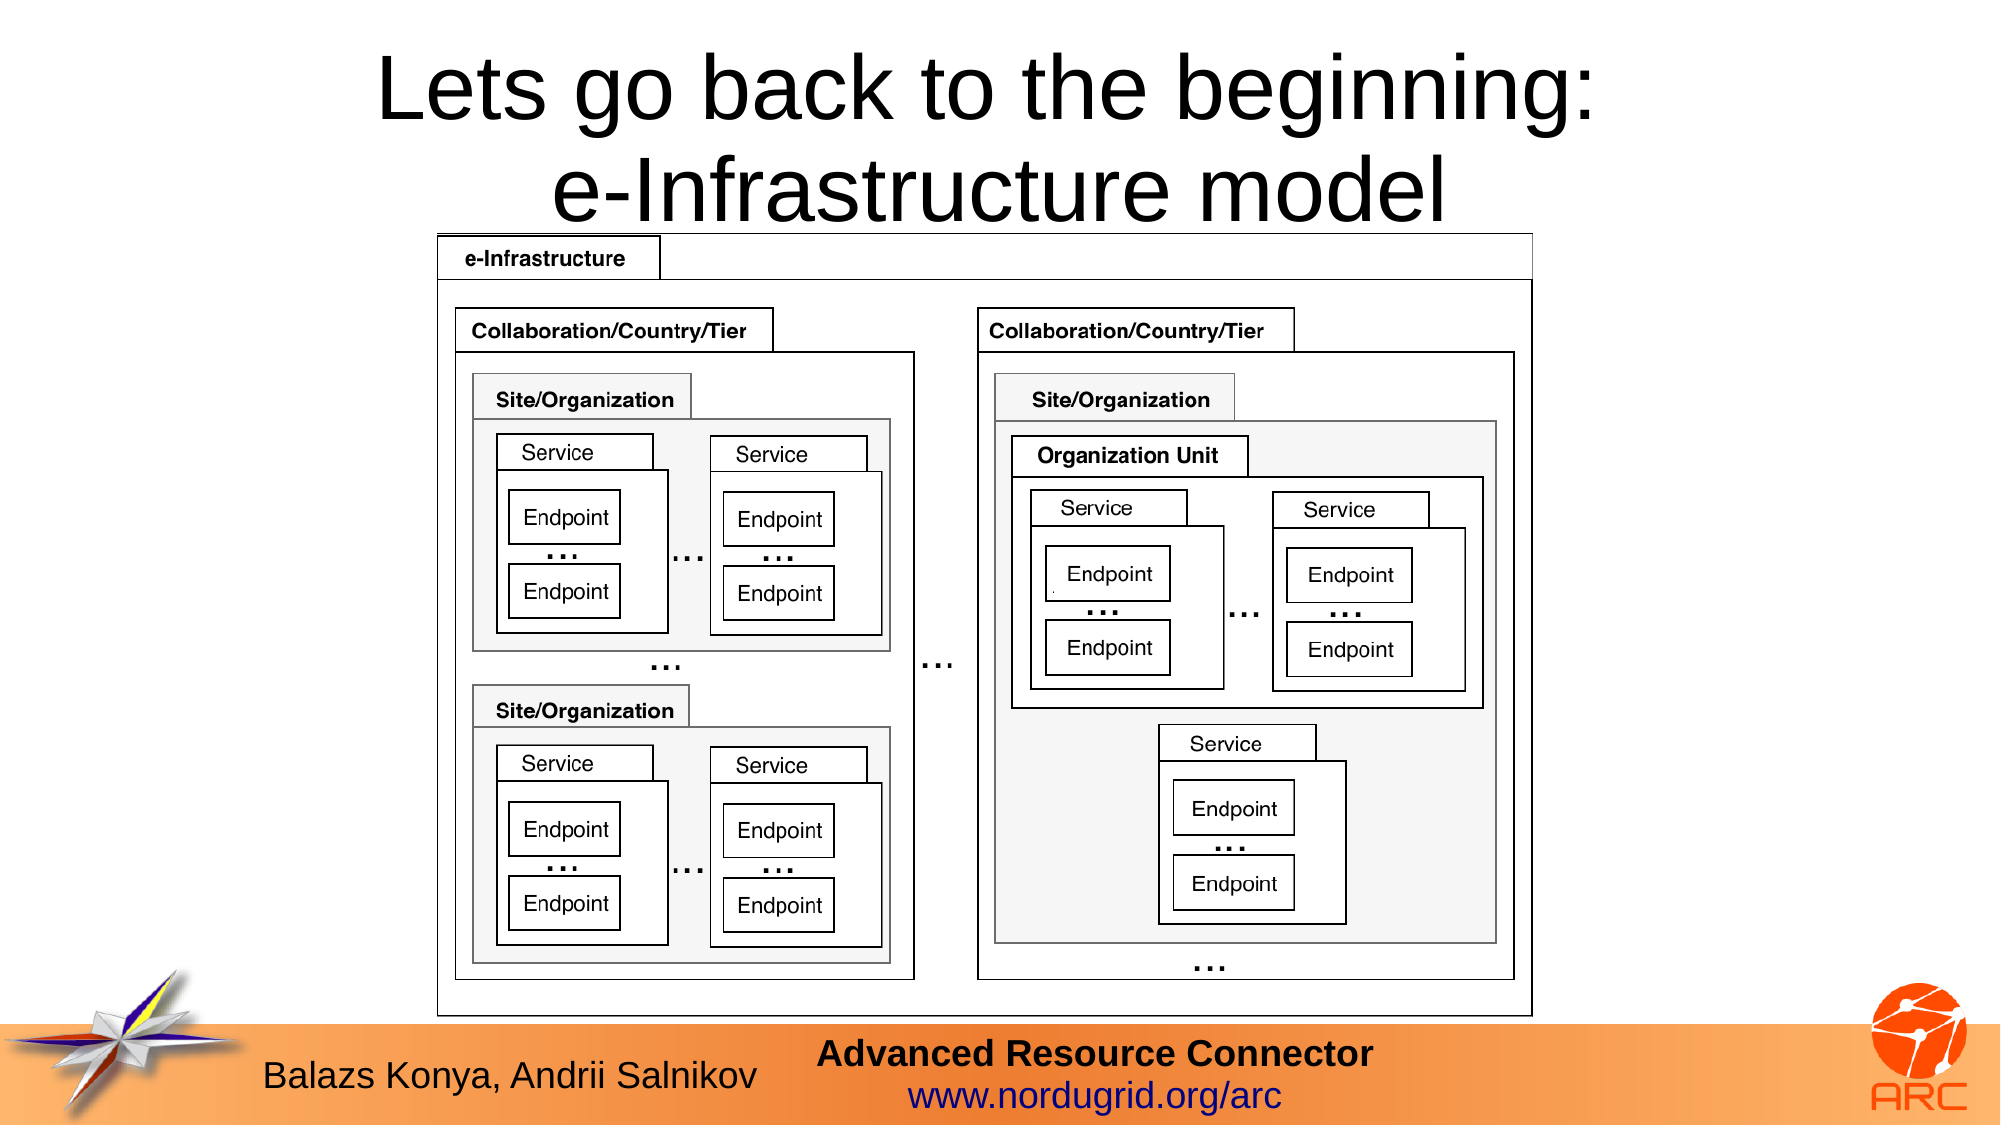

# Lets go back to the beginning: e-Infrastructure model
Balazs Konya, Andrii Salnikov